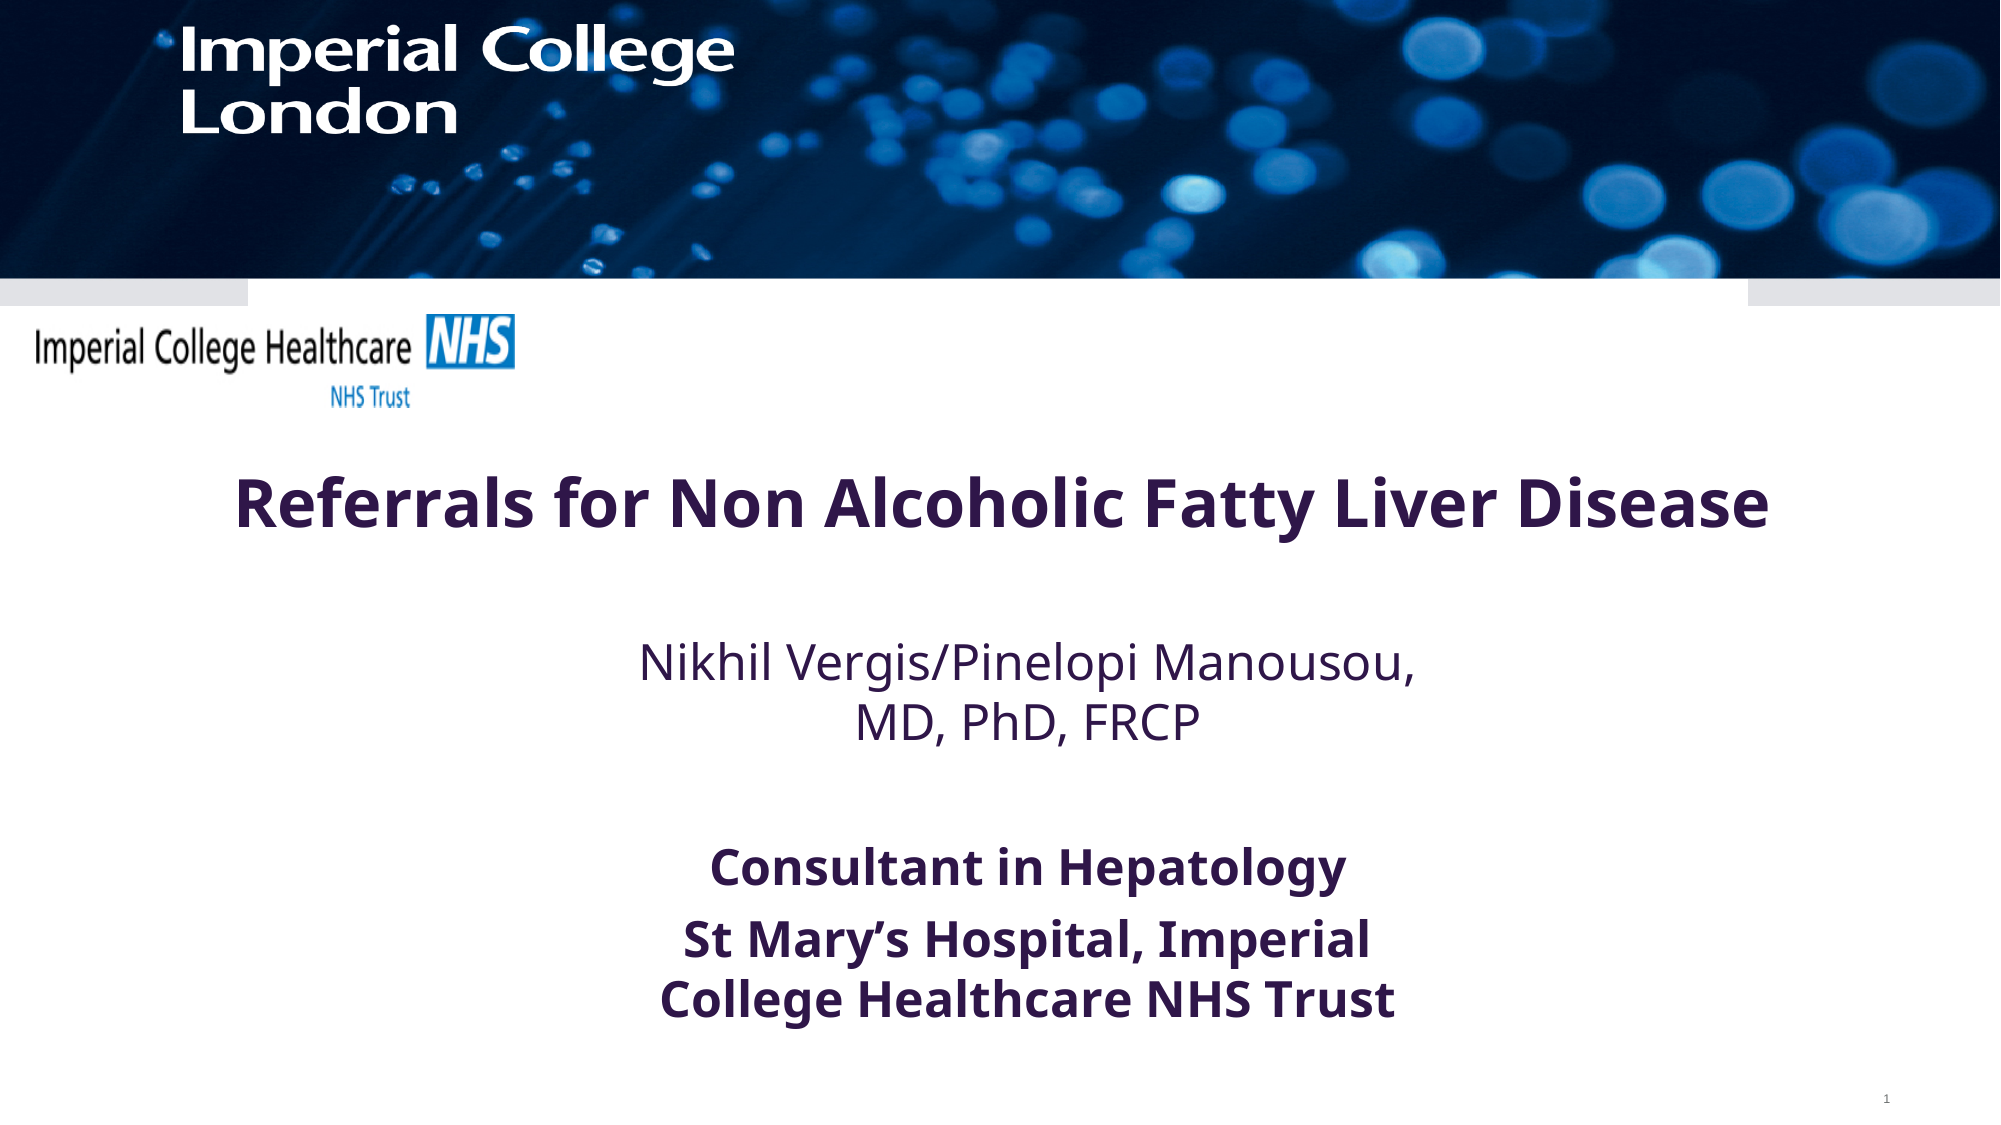

# Referrals for Non Alcoholic Fatty Liver Disease
Nikhil Vergis/Pinelopi Manousou, MD, PhD, FRCP
Consultant in Hepatology
St Mary’s Hospital, Imperial College Healthcare NHS Trust